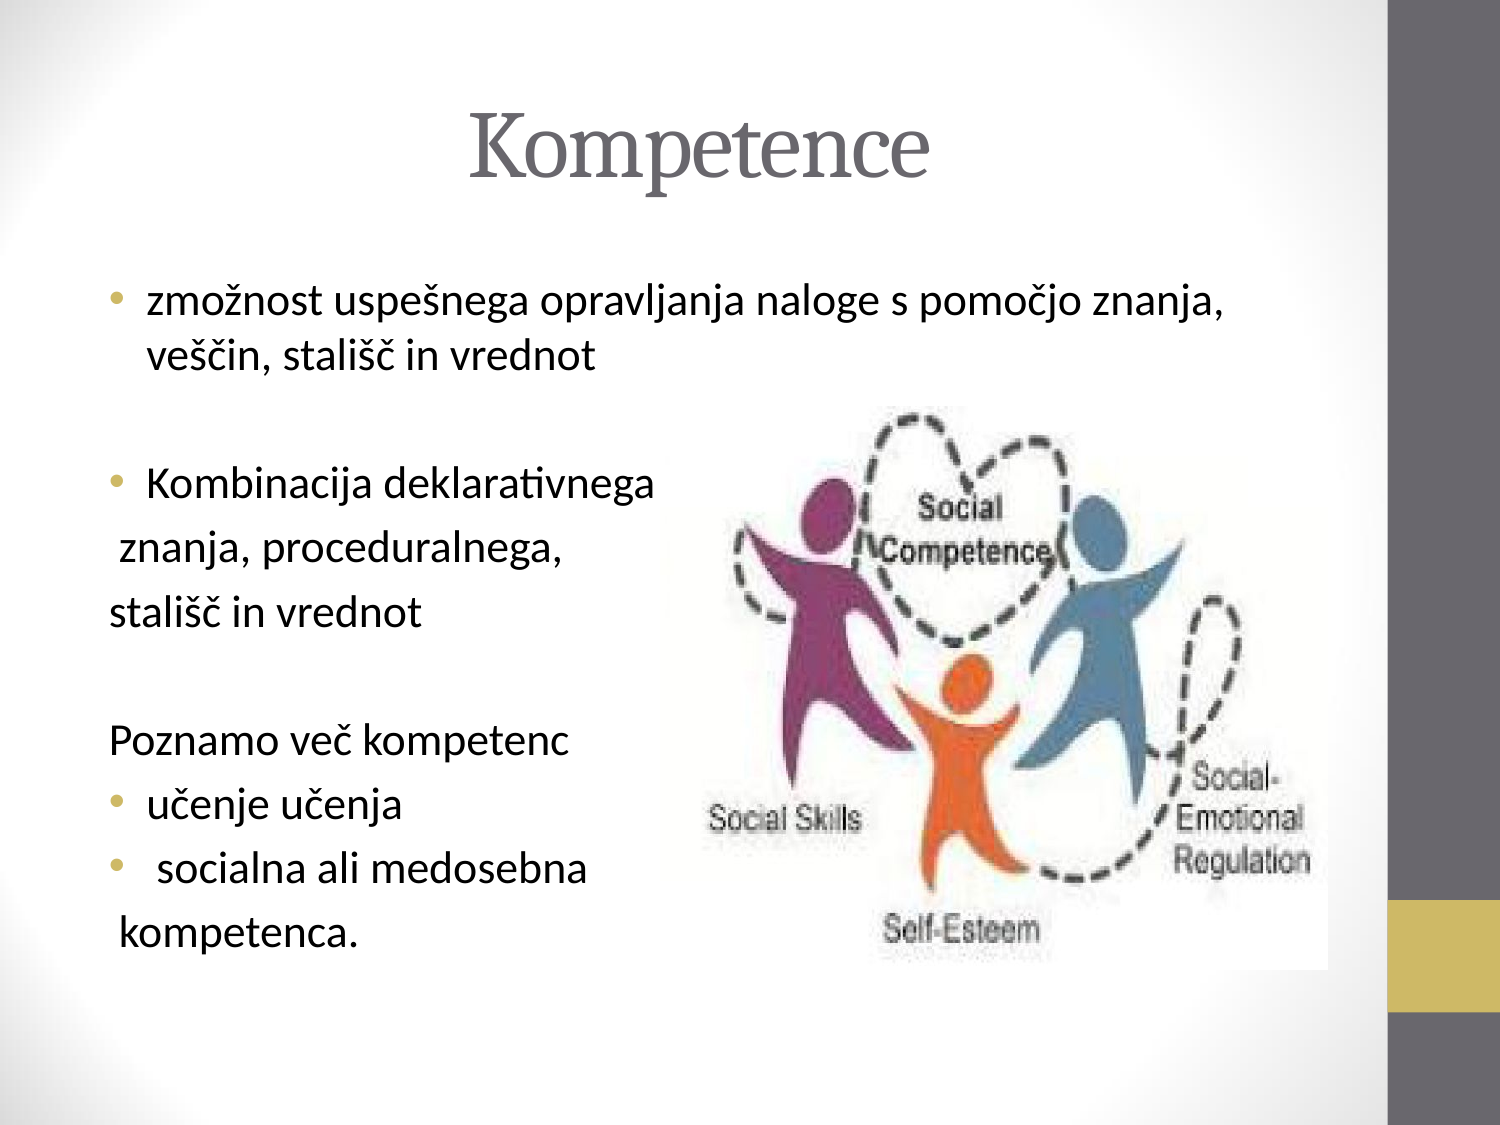

# Kompetence
zmožnost uspešnega opravljanja naloge s pomočjo znanja, veščin, stališč in vrednot
Kombinacija deklarativnega
 znanja, proceduralnega,
stališč in vrednot
Poznamo več kompetenc
učenje učenja
 socialna ali medosebna
 kompetenca.